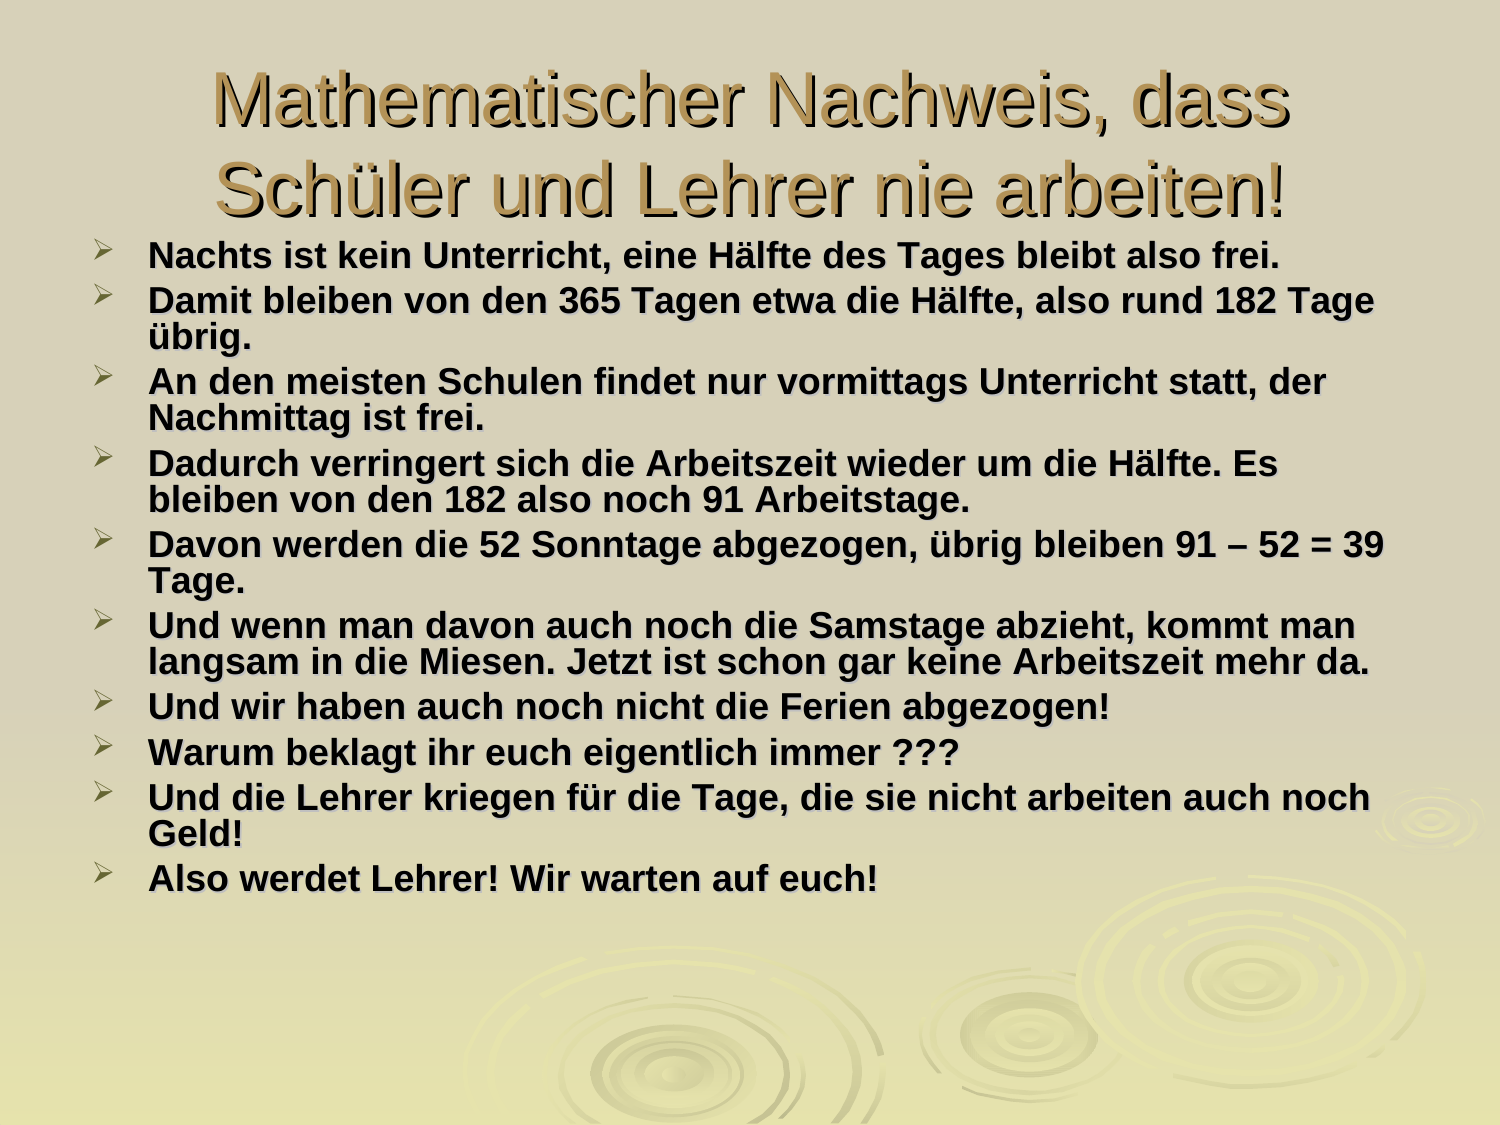

# Mathematischer Nachweis, dass Schüler und Lehrer nie arbeiten!
Nachts ist kein Unterricht, eine Hälfte des Tages bleibt also frei.
Damit bleiben von den 365 Tagen etwa die Hälfte, also rund 182 Tage übrig.
An den meisten Schulen findet nur vormittags Unterricht statt, der Nachmittag ist frei.
Dadurch verringert sich die Arbeitszeit wieder um die Hälfte. Es bleiben von den 182 also noch 91 Arbeitstage.
Davon werden die 52 Sonntage abgezogen, übrig bleiben 91 – 52 = 39 Tage.
Und wenn man davon auch noch die Samstage abzieht, kommt man langsam in die Miesen. Jetzt ist schon gar keine Arbeitszeit mehr da.
Und wir haben auch noch nicht die Ferien abgezogen!
Warum beklagt ihr euch eigentlich immer ???
Und die Lehrer kriegen für die Tage, die sie nicht arbeiten auch noch Geld!
Also werdet Lehrer! Wir warten auf euch!